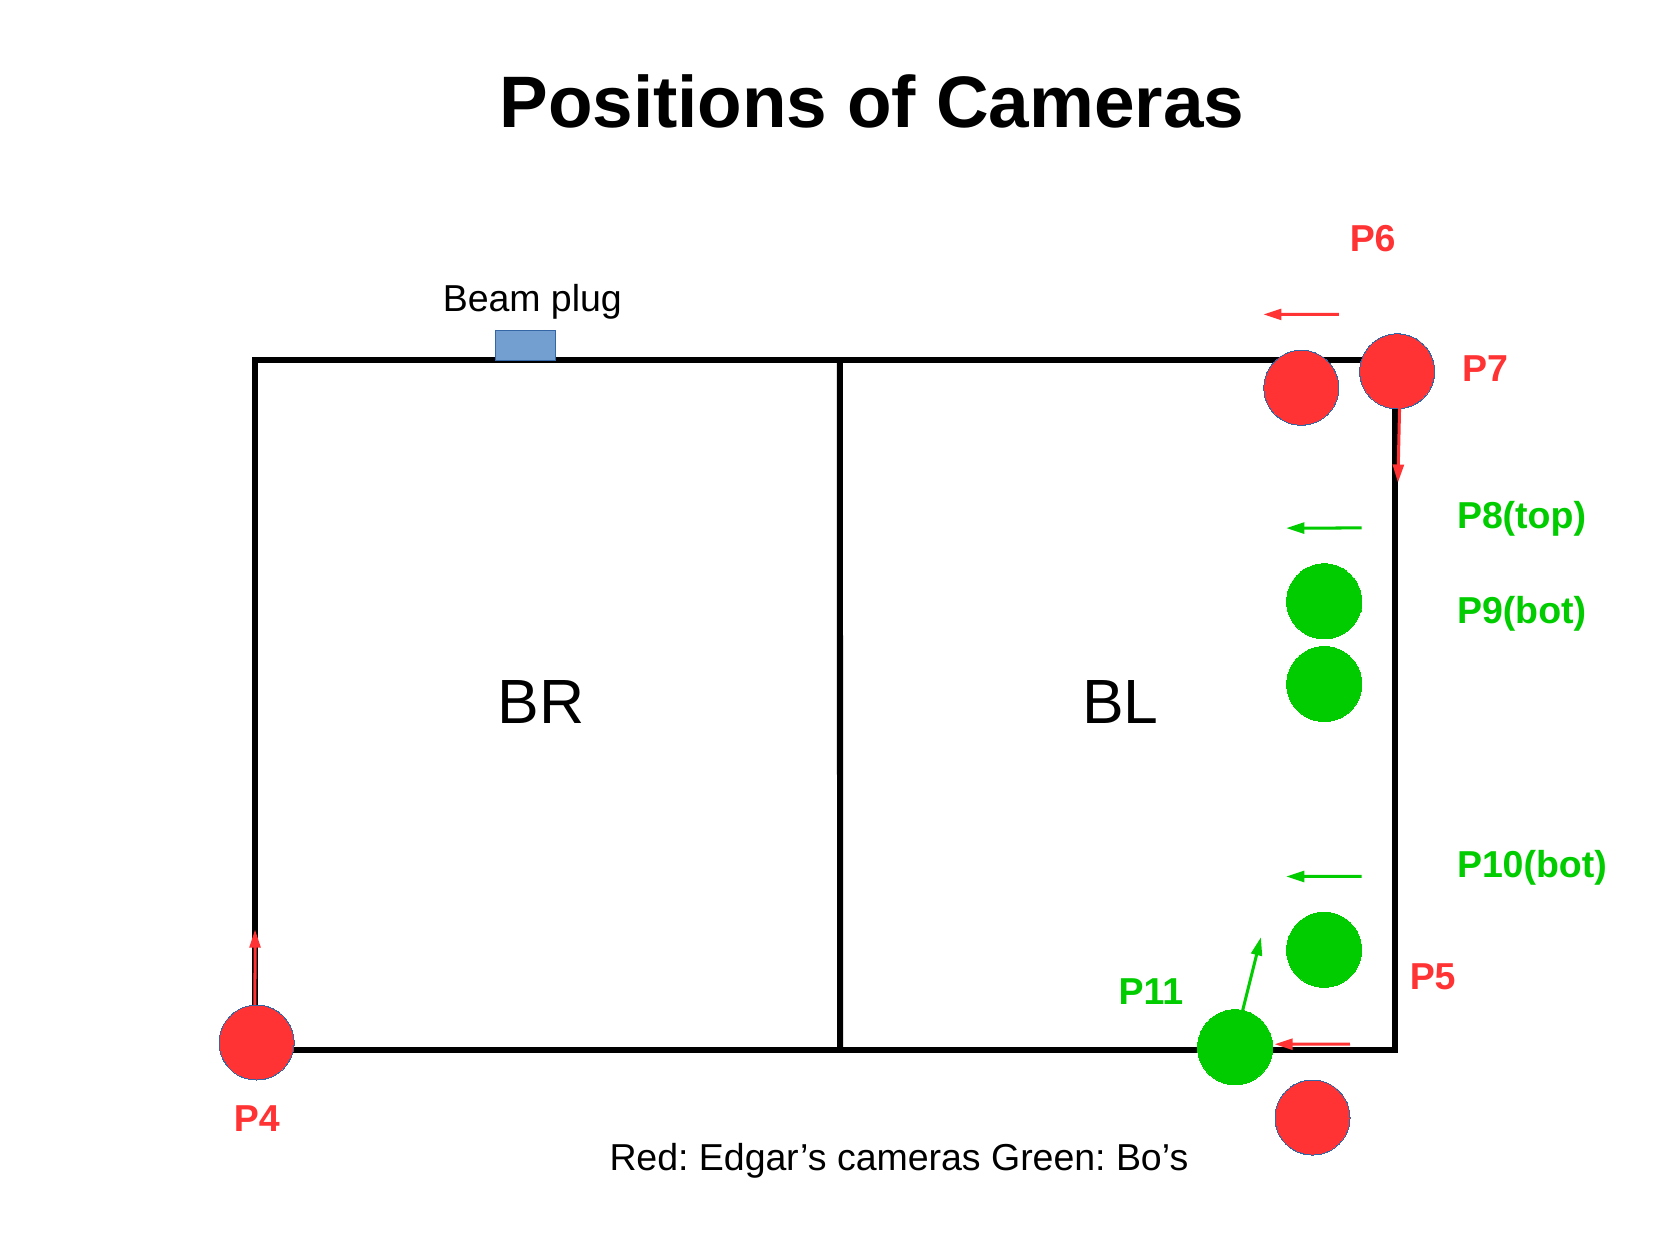

Positions of Cameras
P6
Beam plug
P7
P8(top)
P9(bot)
BR
BL
P10(bot)
P5
P11
P4
Red: Edgar’s cameras Green: Bo’s